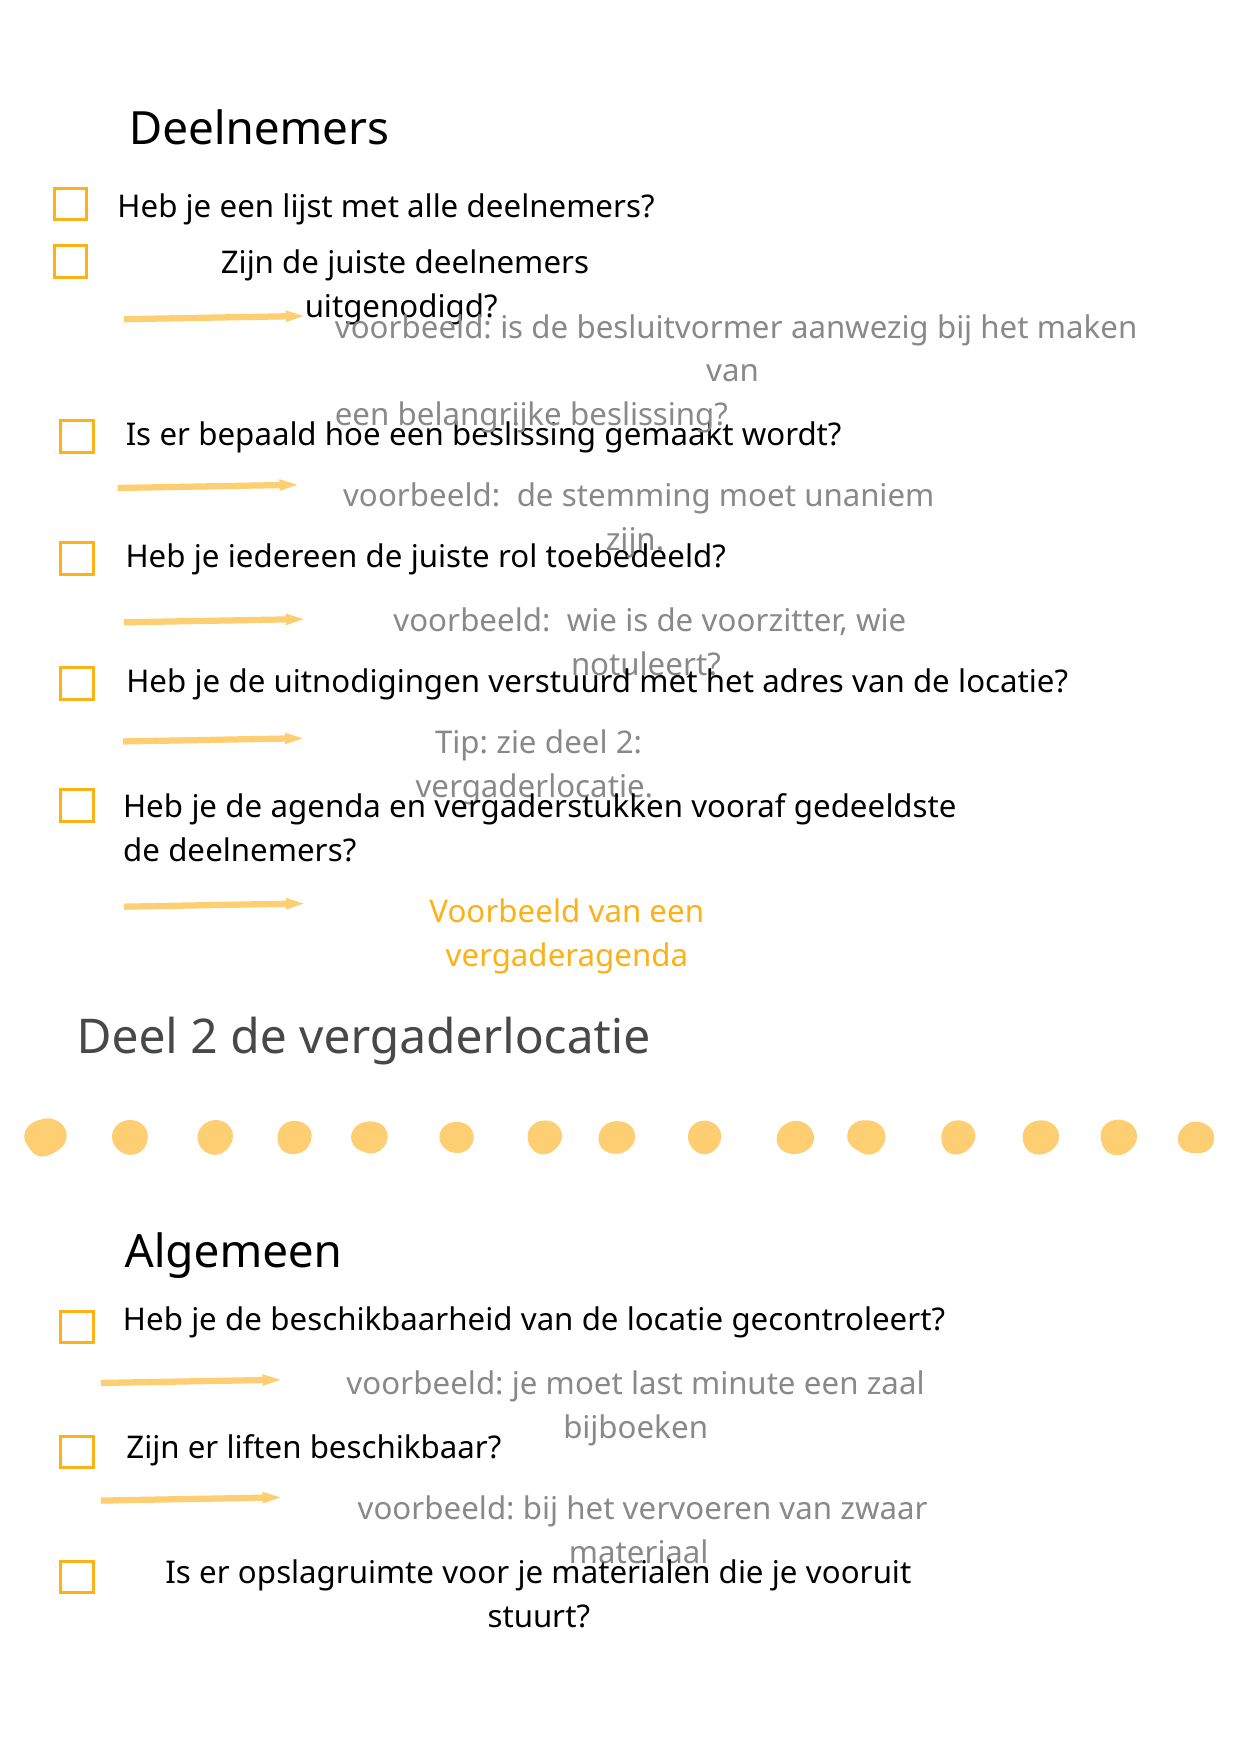

Deelnemers
Heb je een lijst met alle deelnemers?
Zijn de juiste deelnemers uitgenodigd?
voorbeeld: is de besluitvormer aanwezig bij het maken van
een belangrijke beslissing?
Is er bepaald hoe een beslissing gemaakt wordt?
voorbeeld: de stemming moet unaniem zijn.
Heb je iedereen de juiste rol toebedeeld?
voorbeeld: wie is de voorzitter, wie notuleert?
Heb je de uitnodigingen verstuurd met het adres van de locatie?
Tip: zie deel 2: vergaderlocatie.
Heb je de agenda en vergaderstukken vooraf gedeeldste
de deelnemers?
Voorbeeld van een vergaderagenda
Deel 2 de vergaderlocatie
Algemeen
Heb je de beschikbaarheid van de locatie gecontroleert?
voorbeeld: je moet last minute een zaal bijboeken
Zijn er liften beschikbaar?
voorbeeld: bij het vervoeren van zwaar materiaal
Is er opslagruimte voor je materialen die je vooruit stuurt?